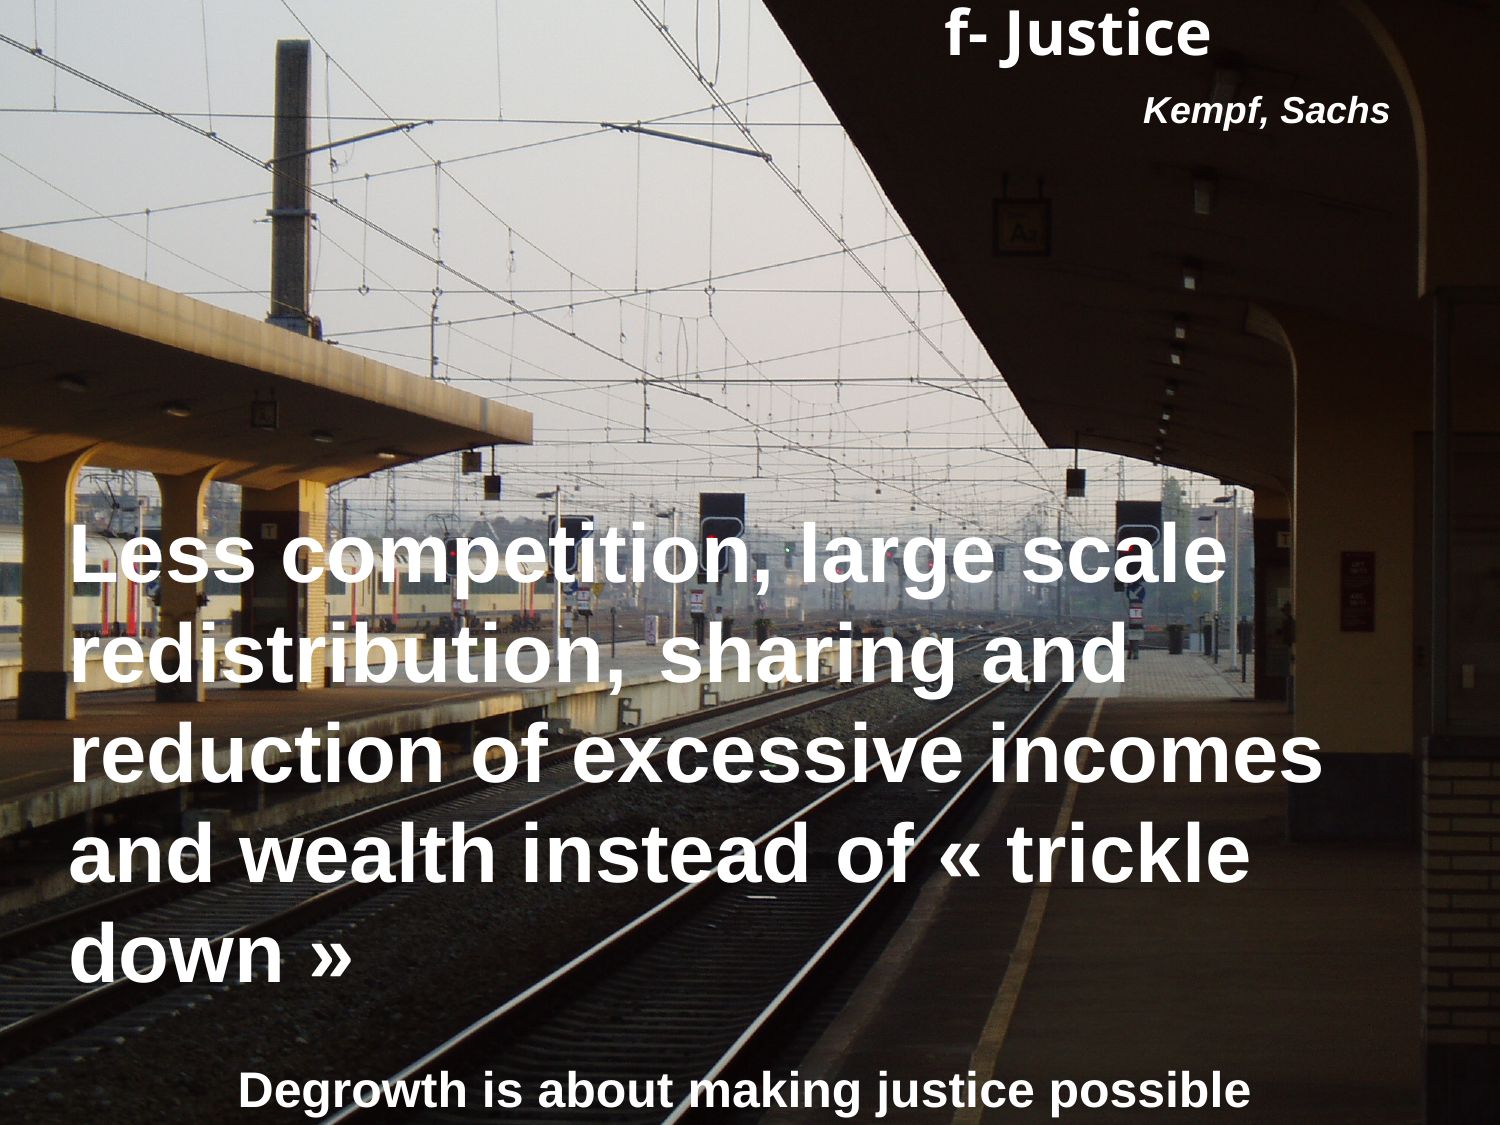

f- Justice
Kempf, Sachs
Less competition, large scale redistribution, 	sharing and reduction of excessive incomes and wealth instead of « trickle down »
Degrowth is about making justice possible